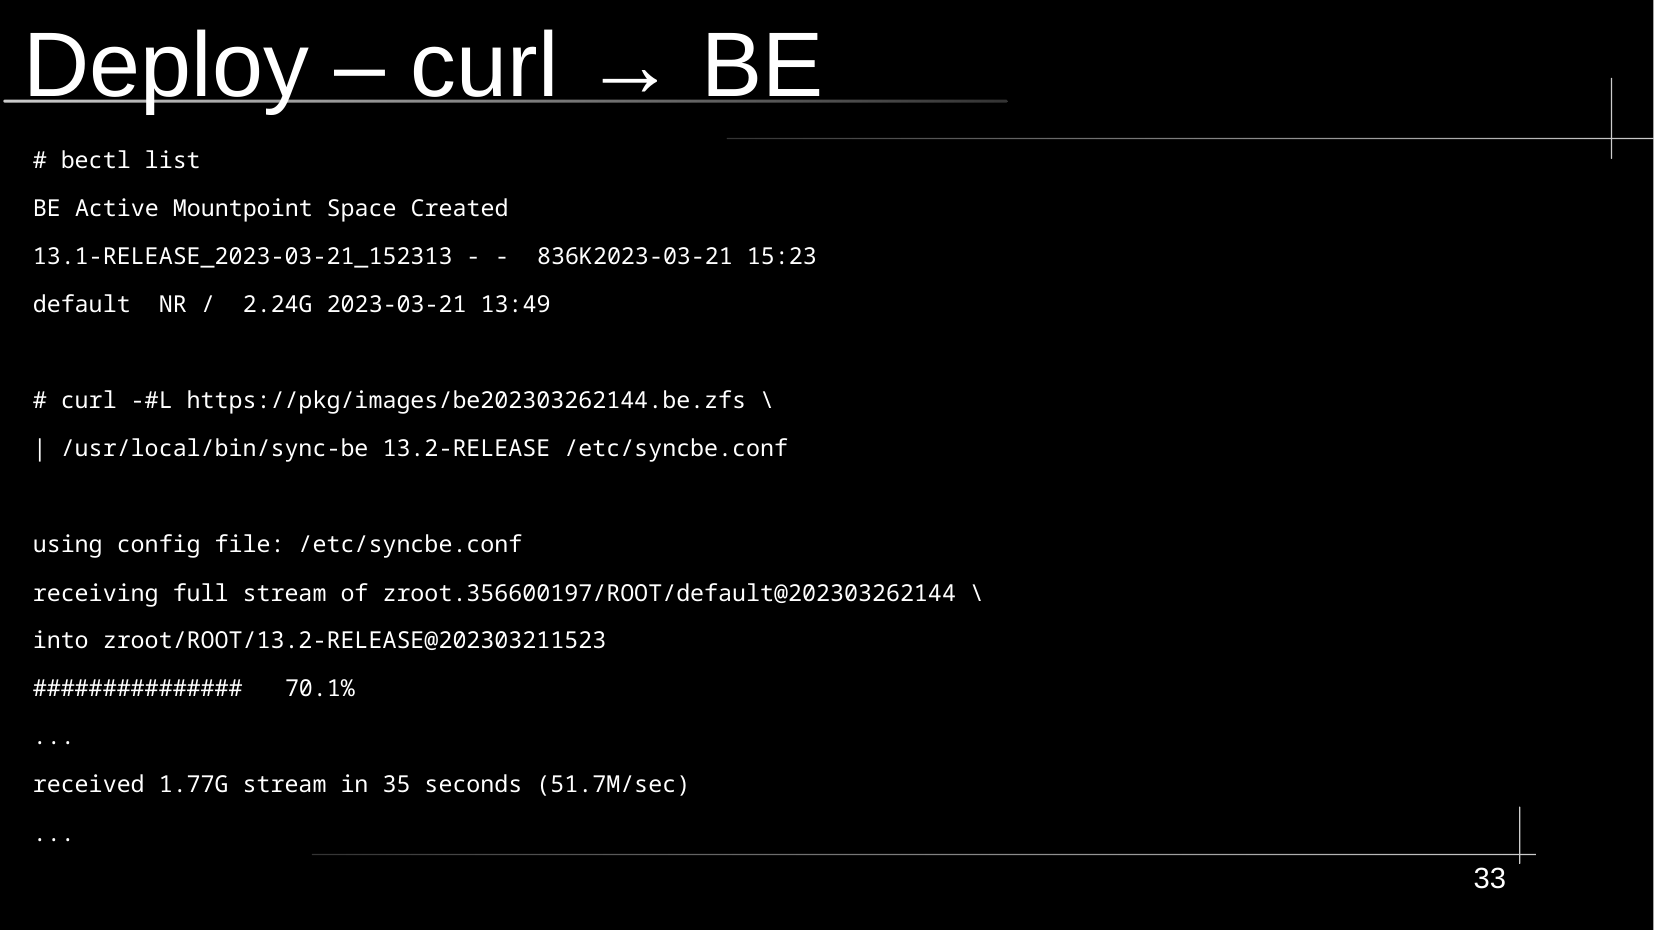

# Deploy – curl → BE
# bectl list
BE	Active Mountpoint Space Created
13.1-RELEASE_2023-03-21_152313 -	-	836K2023-03-21 15:23
default	NR	/	2.24G 2023-03-21 13:49
# curl -#L https://pkg/images/be202303262144.be.zfs \
| /usr/local/bin/sync-be 13.2-RELEASE /etc/syncbe.conf
using config file: /etc/syncbe.conf
receiving full stream of zroot.356600197/ROOT/default@202303262144 \
into zroot/ROOT/13.2-RELEASE@202303211523
###############	70.1%
...
received 1.77G stream in 35 seconds (51.7M/sec)
...
33